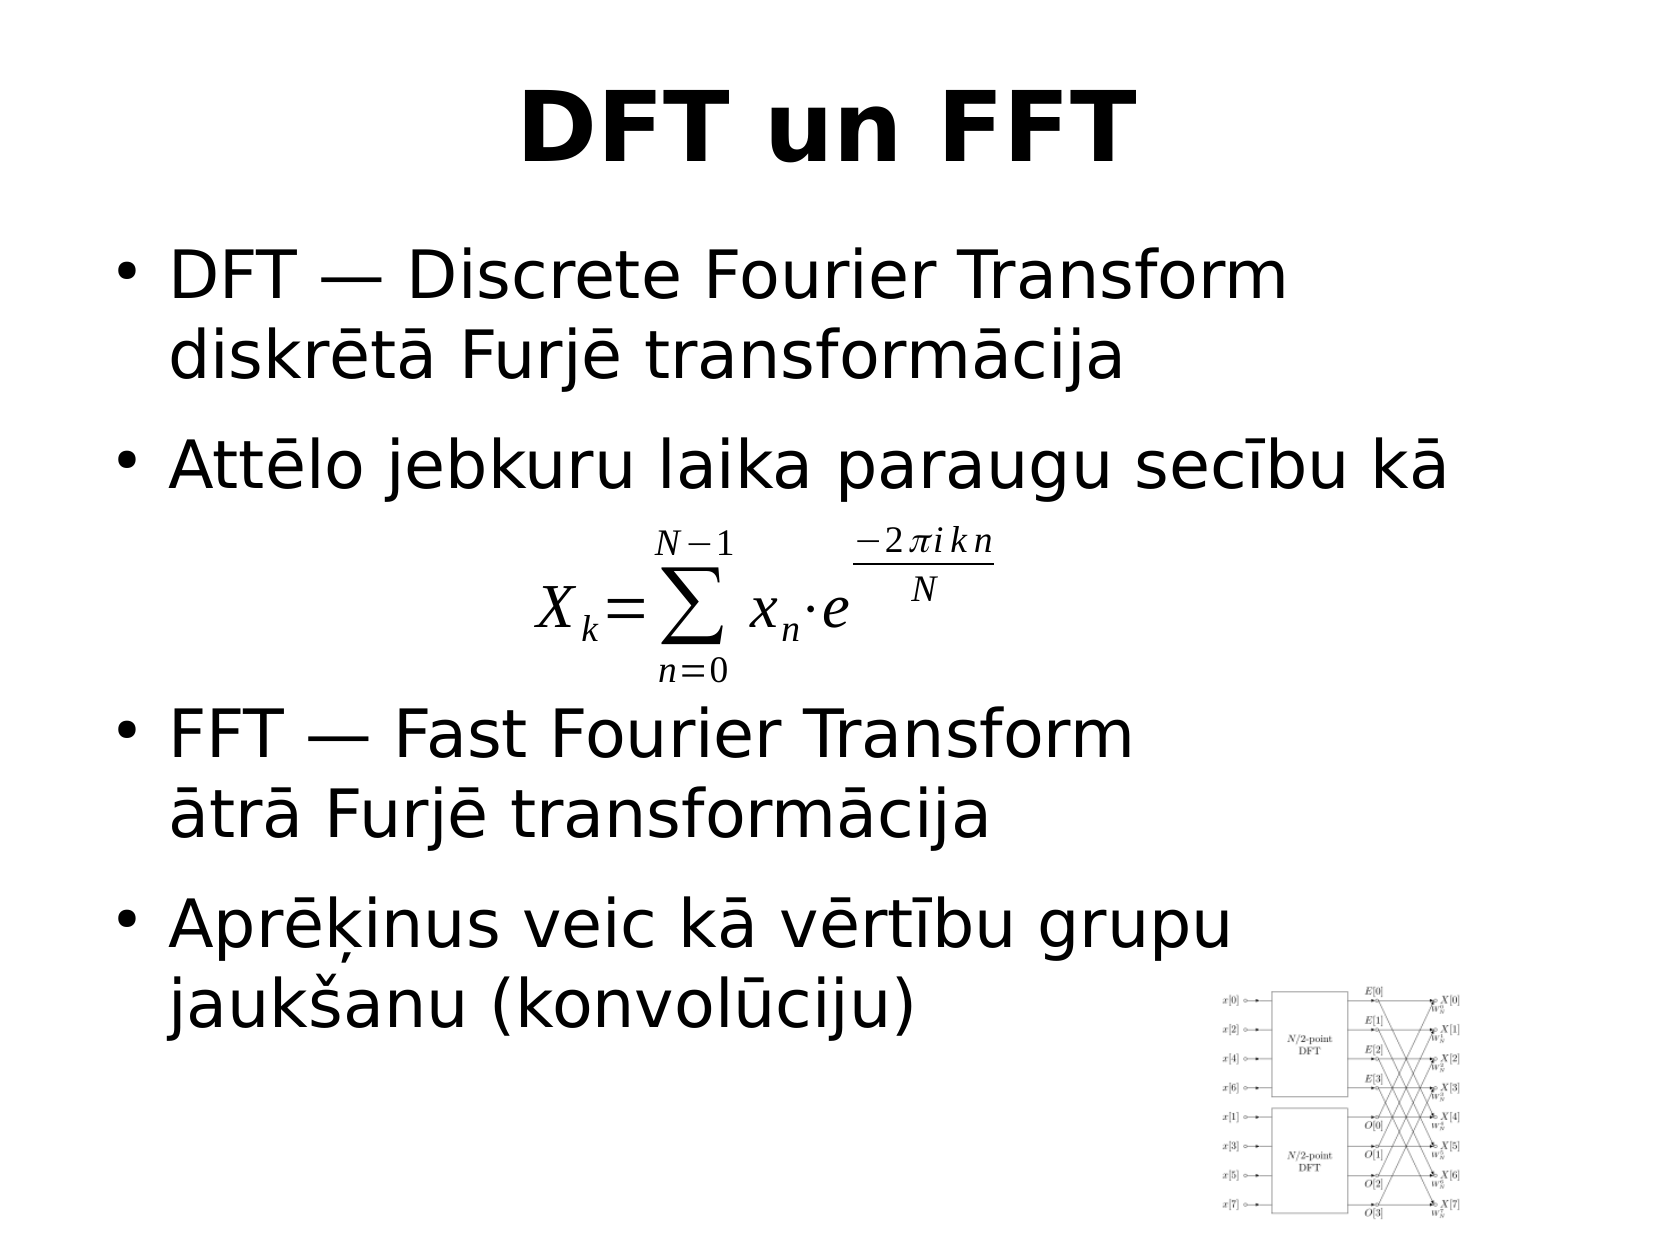

# DFT un FFT
DFT — Discrete Fourier Transform
diskrētā Furjē transformācija
Attēlo jebkuru laika paraugu secību kā
FFT — Fast Fourier Transform
ātrā Furjē transformācija
Aprēķinus veic kā vērtību grupu jaukšanu (konvolūciju)